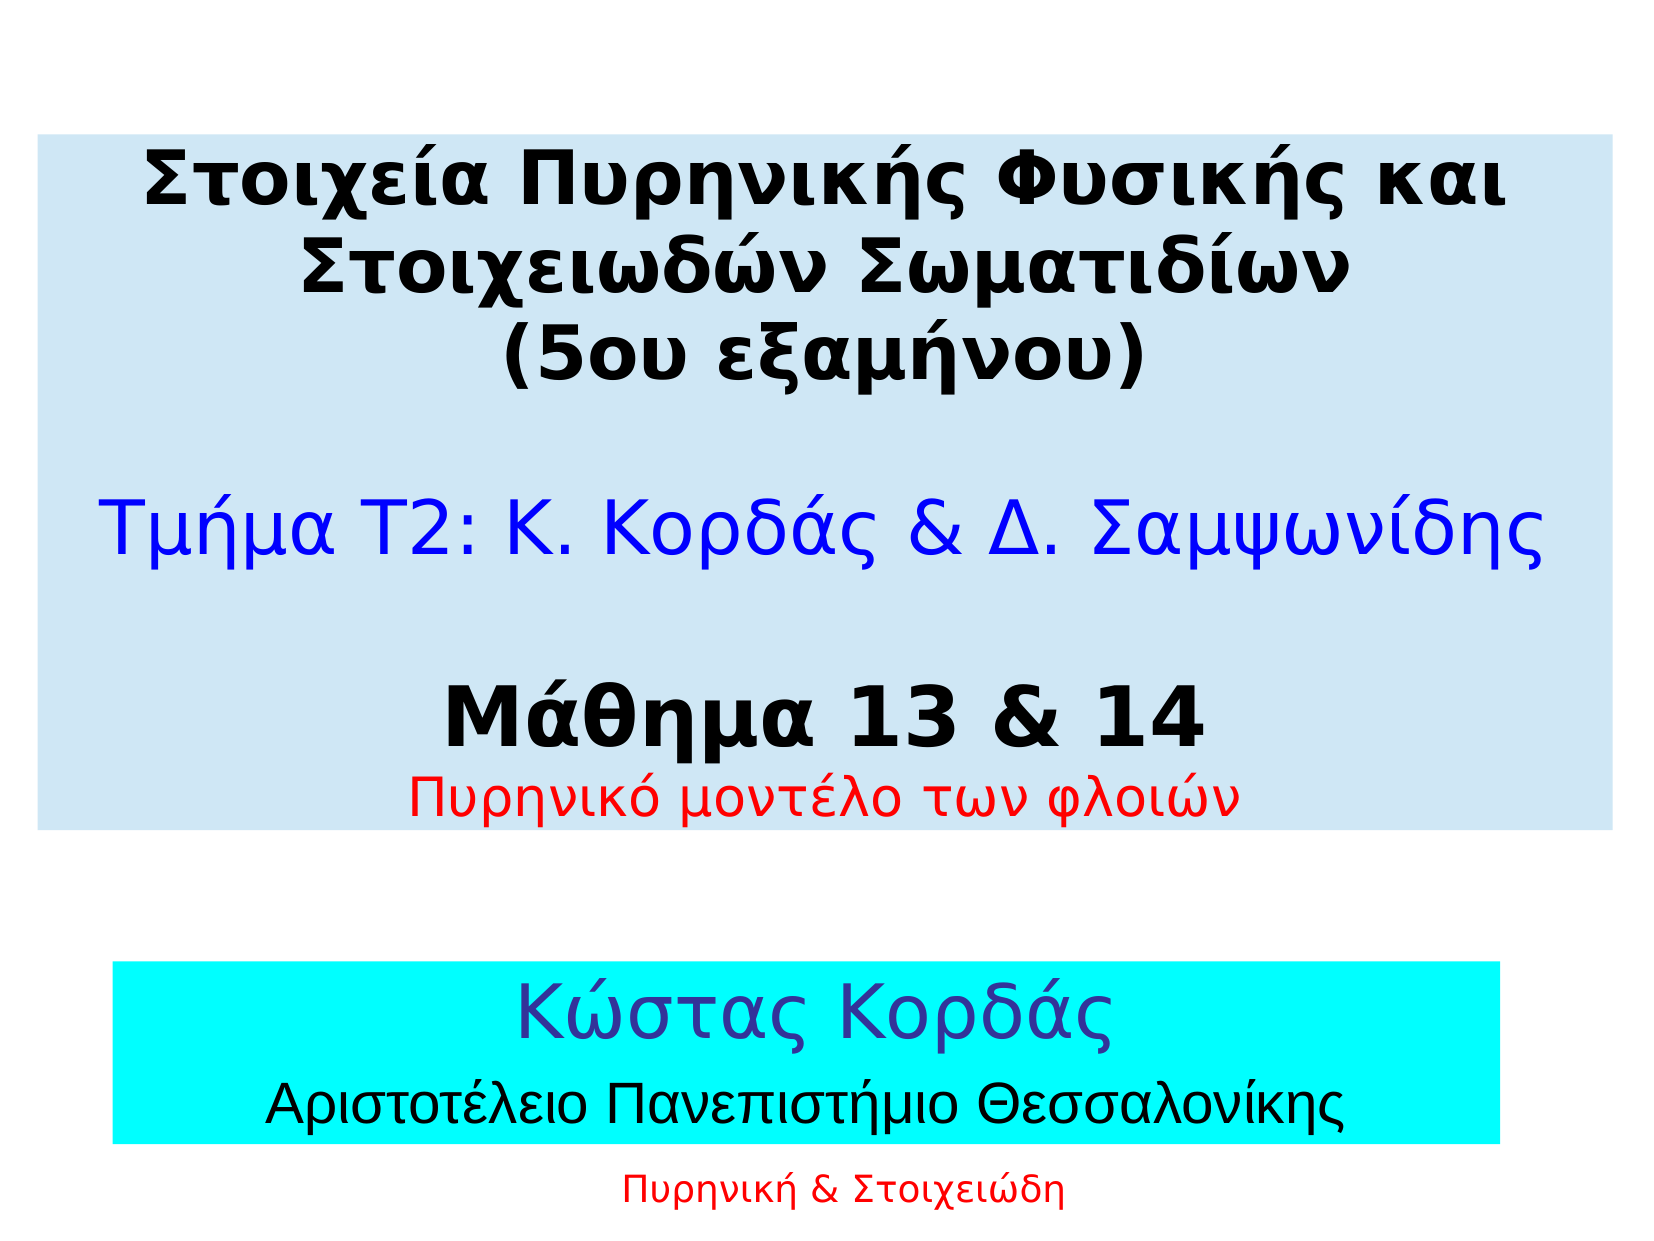

# Στοιχεία Πυρηνικής Φυσικής και Στοιχειωδών Σωματιδίων (5ου εξαμήνου) Τμήμα T2: Κ. Κορδάς & Δ. Σαμψωνίδης Μάθημα 13 & 14 Πυρηνικό μοντέλο των φλοιών
 Κώστας Κορδάς
Αριστοτέλειο Πανεπιστήμιο Θεσσαλονίκης
Πυρηνική & Στοιχειώδη